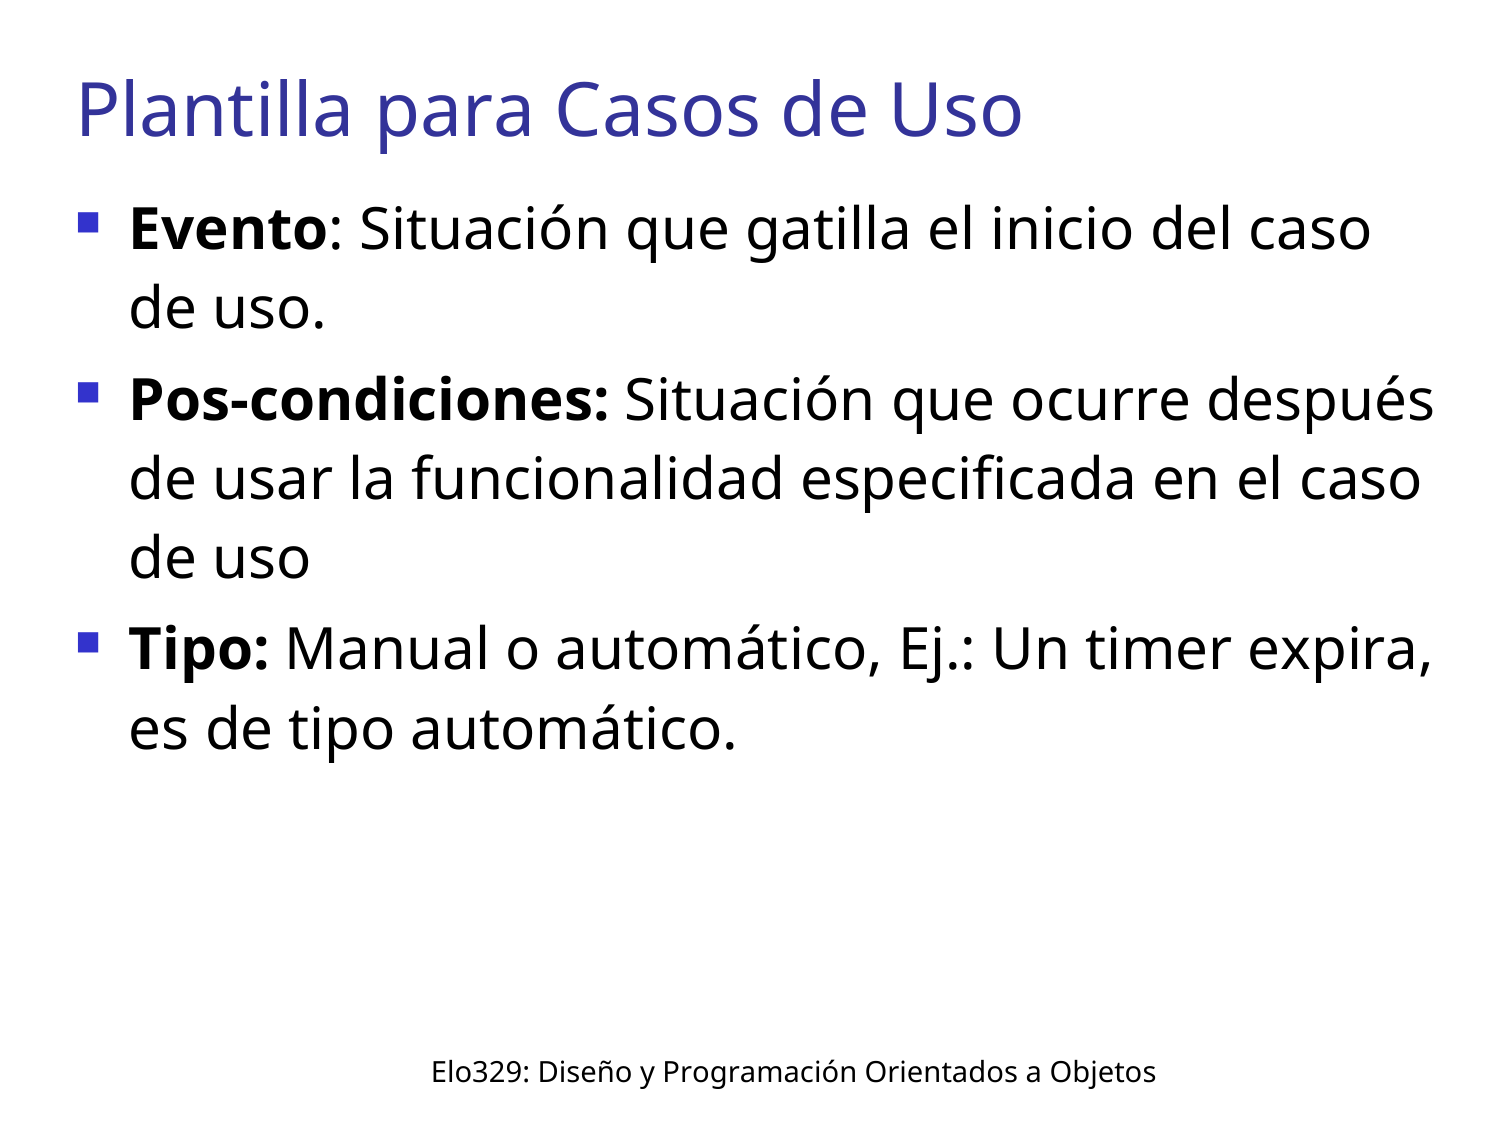

# Plantilla para Casos de Uso
Evento: Situación que gatilla el inicio del caso de uso.
Pos-condiciones: Situación que ocurre después de usar la funcionalidad especificada en el caso de uso
Tipo: Manual o automático, Ej.: Un timer expira, es de tipo automático.